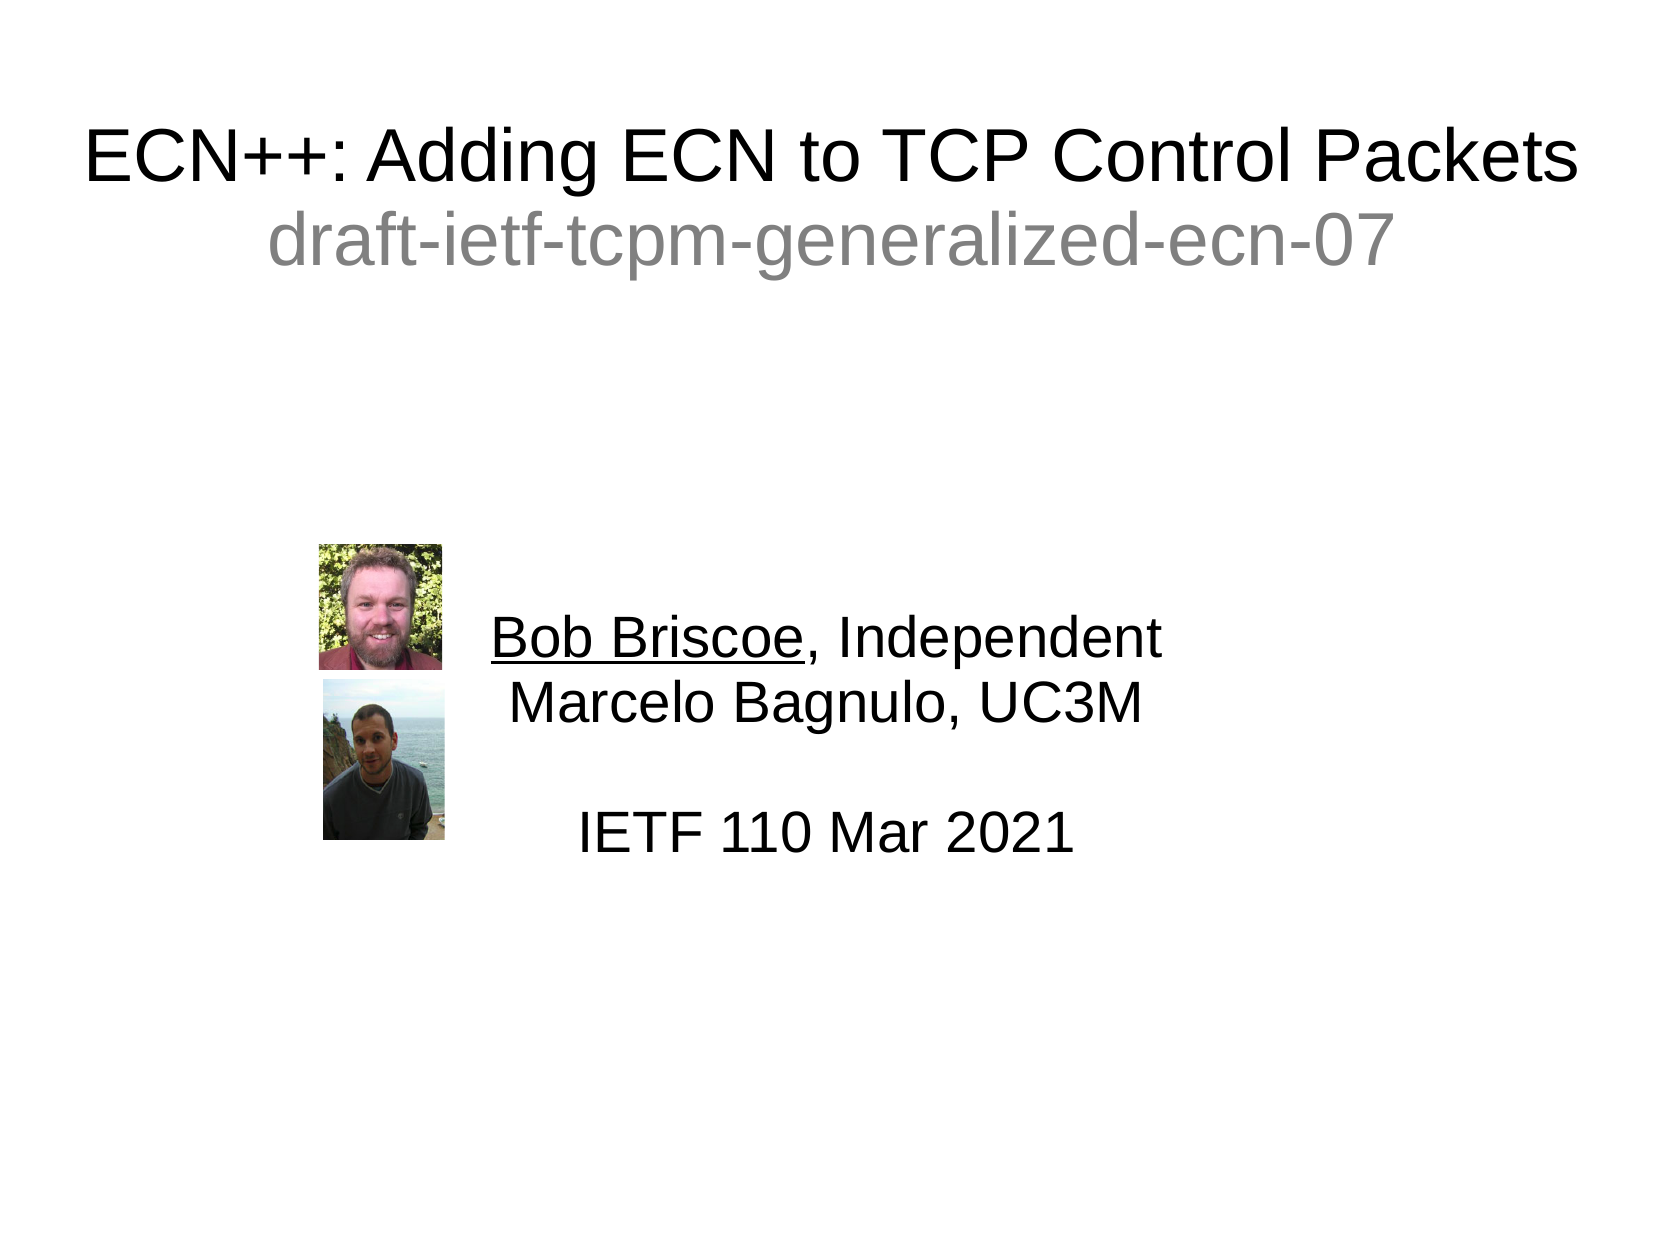

# ECN++: Adding ECN to TCP Control Packets draft-ietf-tcpm-generalized-ecn-07
Bob Briscoe, Independent
Marcelo Bagnulo, UC3M
IETF 110 Mar 2021